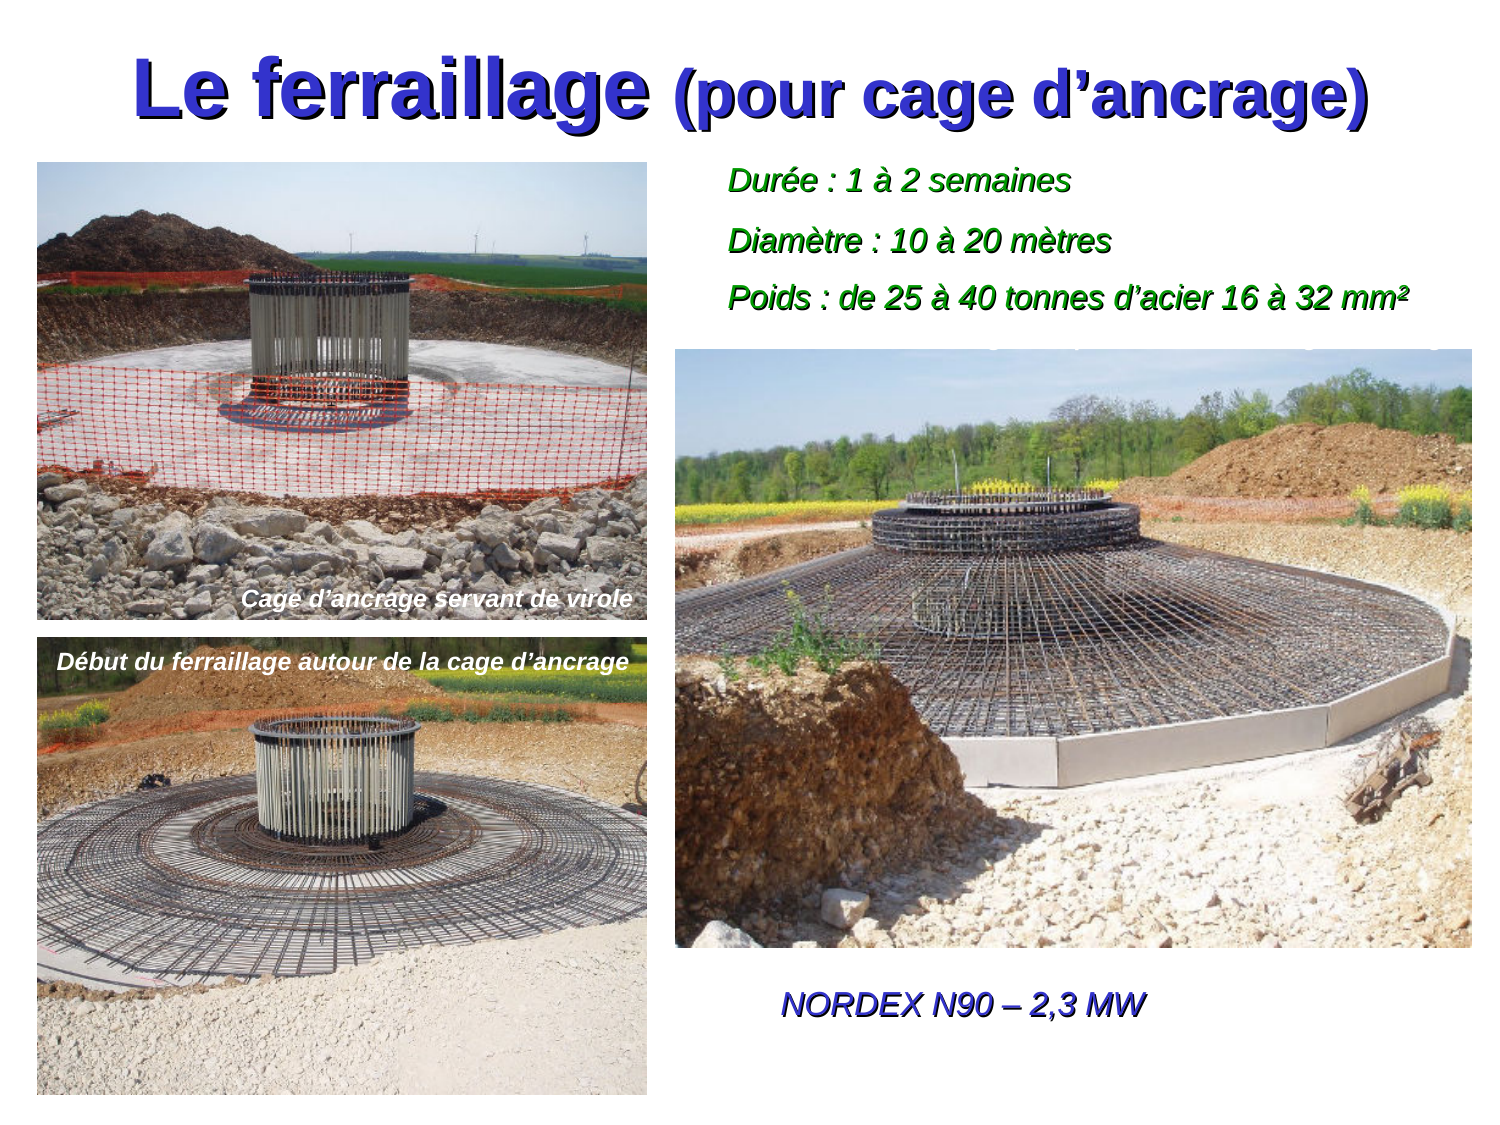

Le ferraillage (pour cage d’ancrage)
Durée : 1 à 2 semaines
Diamètre : 10 à 20 mètres
Poids : de 25 à 40 tonnes d’acier 16 à 32 mm²
Ferraillage complet autour de la cage d’ancrage
Cage d’ancrage servant de virole
Début du ferraillage autour de la cage d’ancrage
NORDEX N90 – 2,3 MW